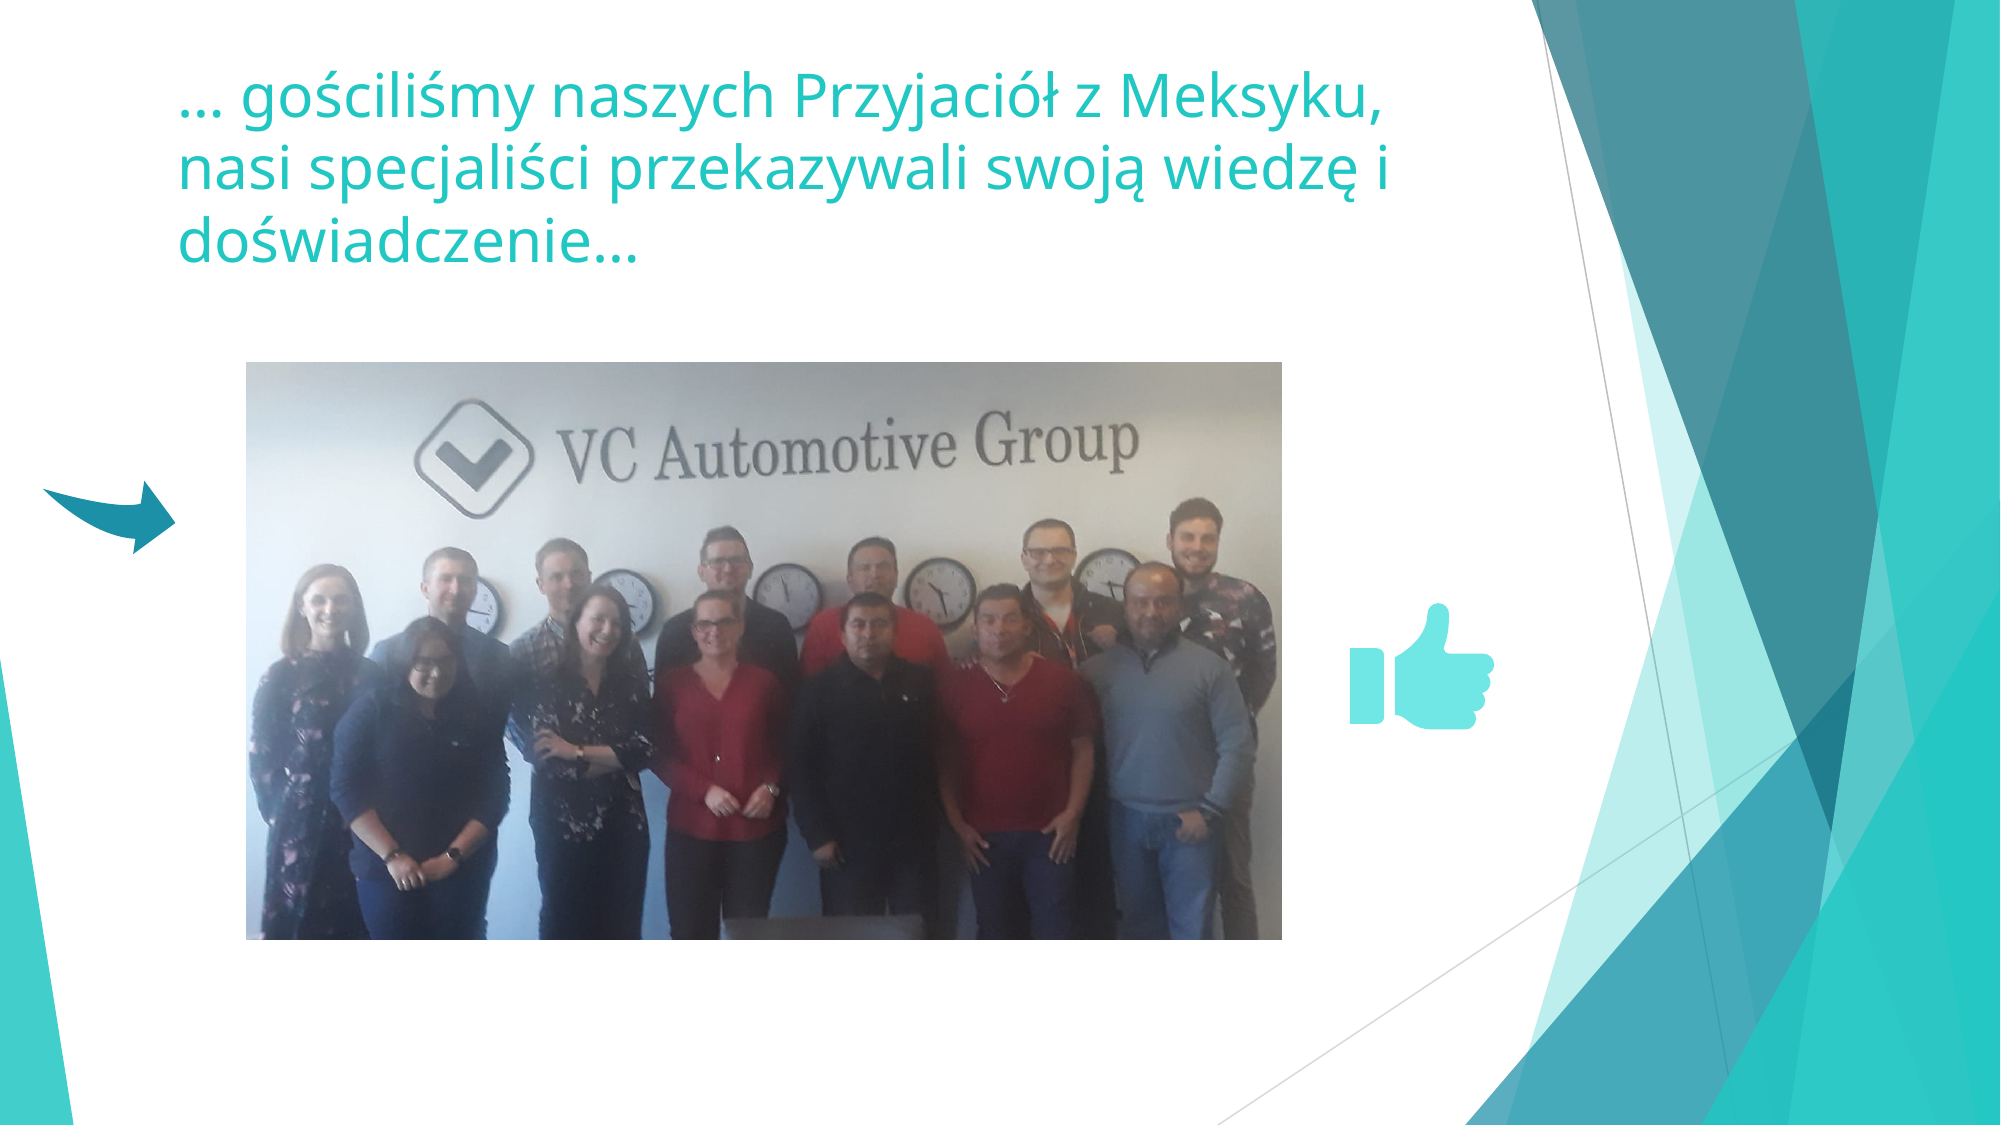

# … gościliśmy naszych Przyjaciół z Meksyku, nasi specjaliści przekazywali swoją wiedzę i doświadczenie…